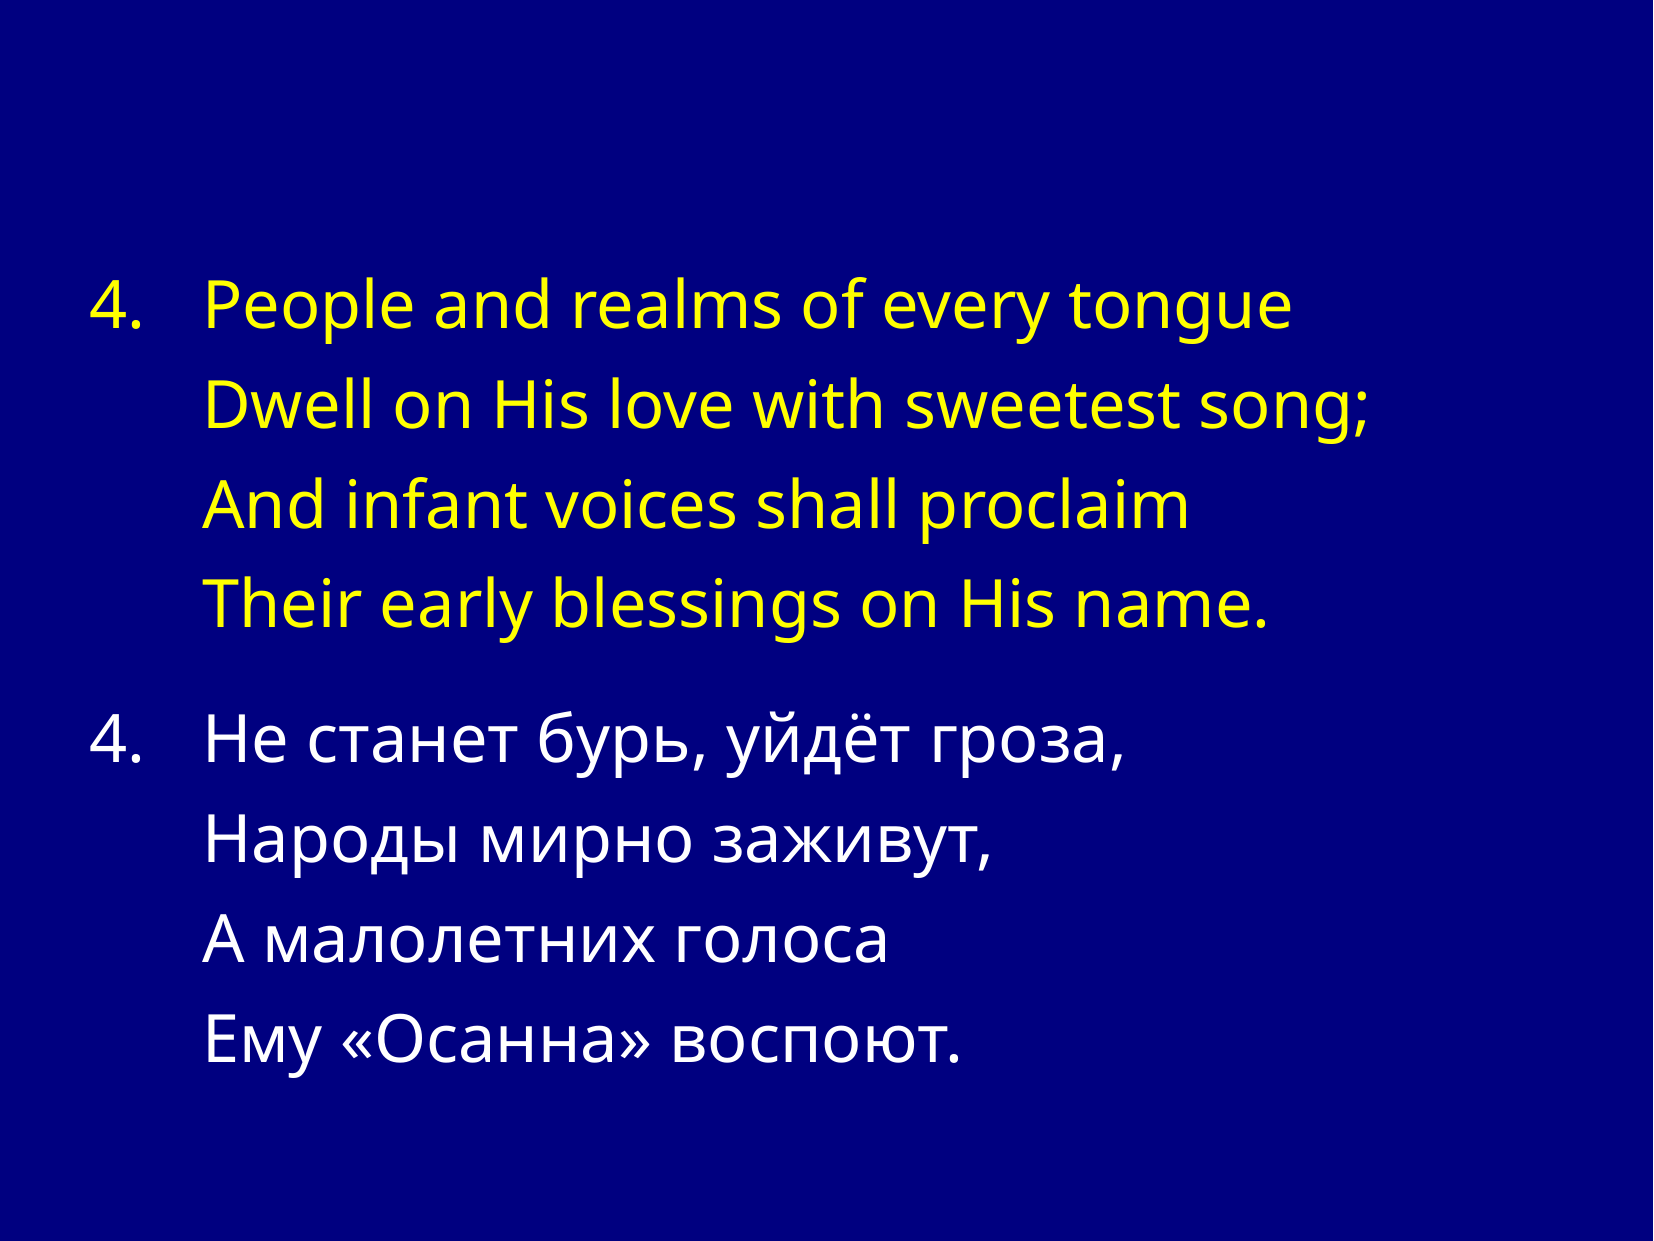

4.	People and realms of every tongue
	Dwell on His love with sweetest song;
	And infant voices shall proclaim
	Their early blessings on His name.
4.	Не станет бурь, уйдёт гроза,
	Народы мирно заживут,
	А малолетних голоса
	Ему «Осанна» воспоют.